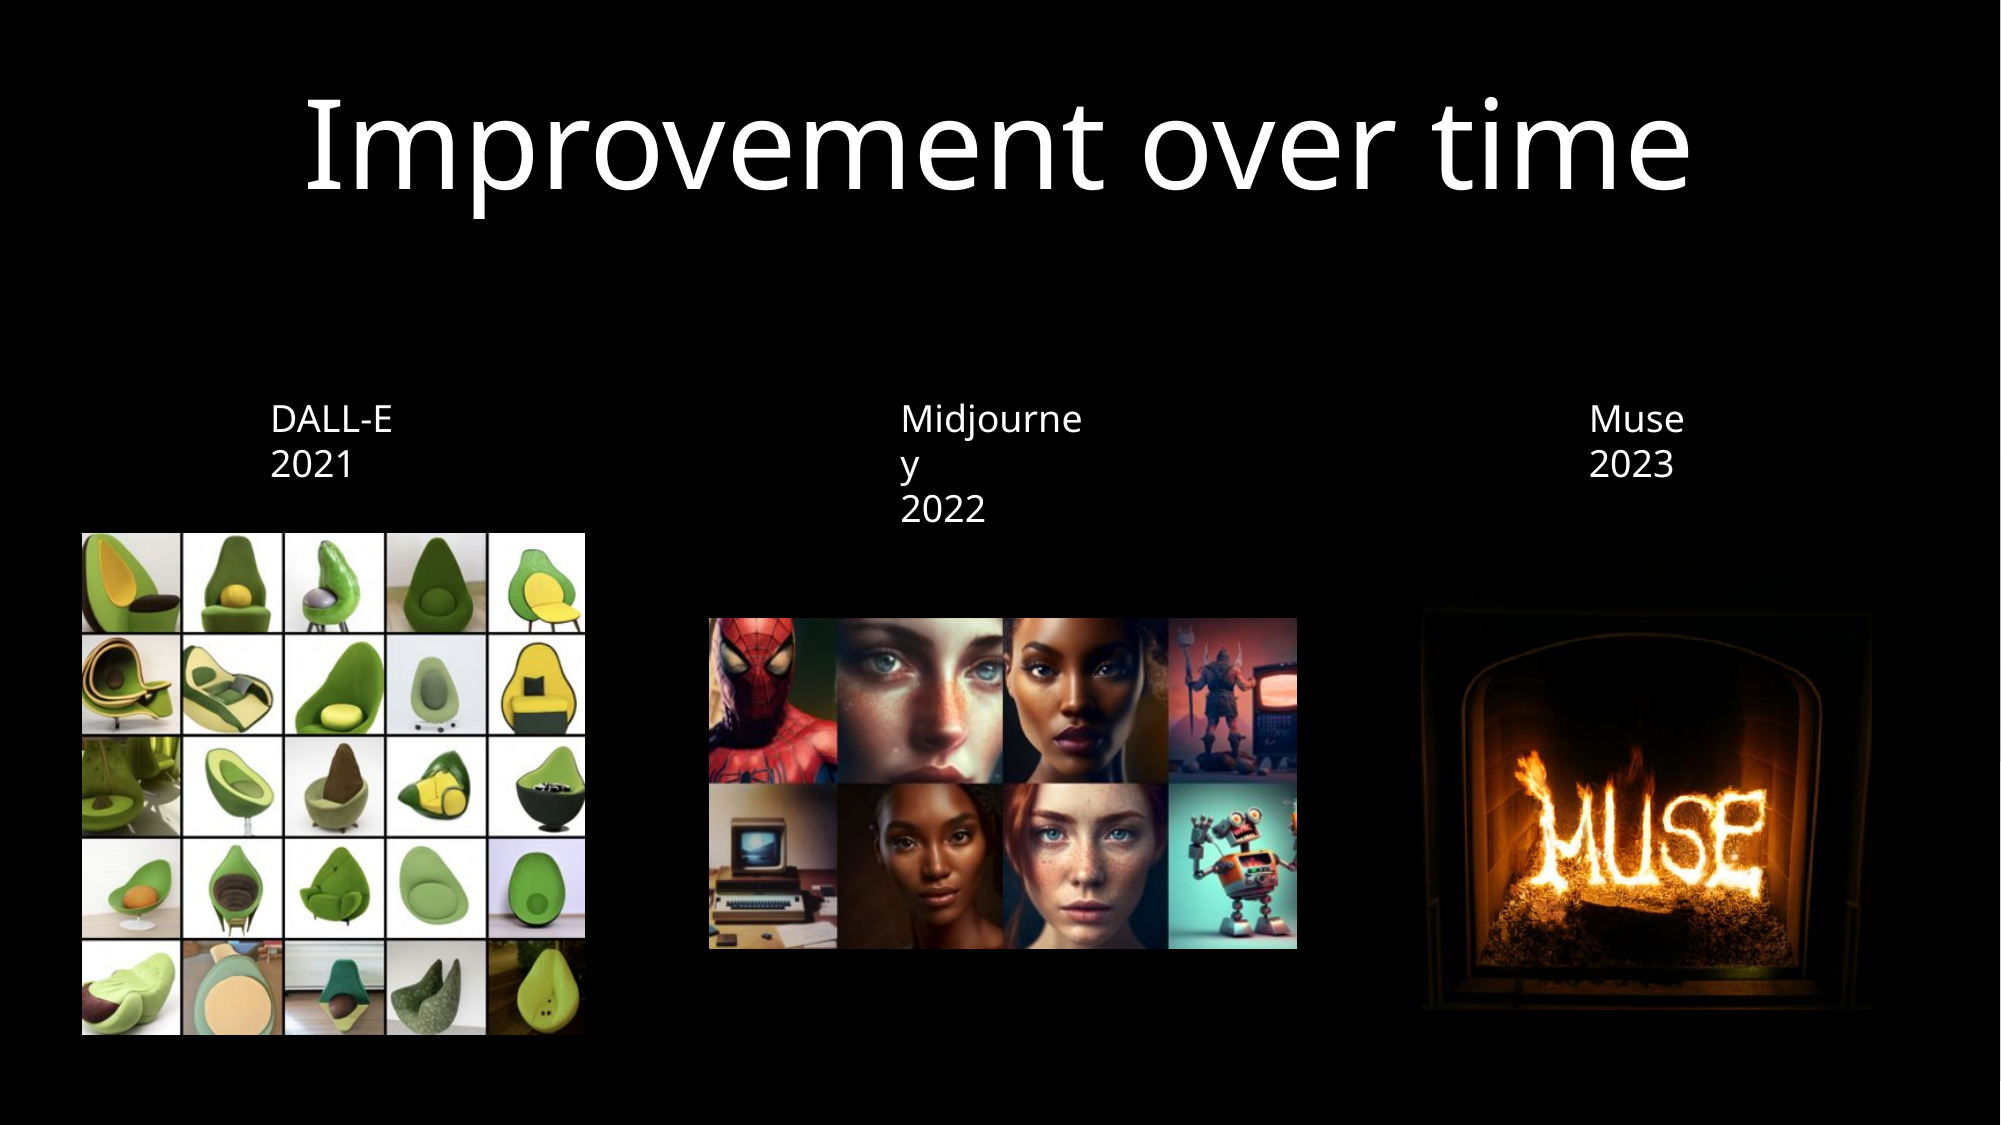

# Improvement over time
Muse
2023
DALL-E
2021
Midjourney
2022